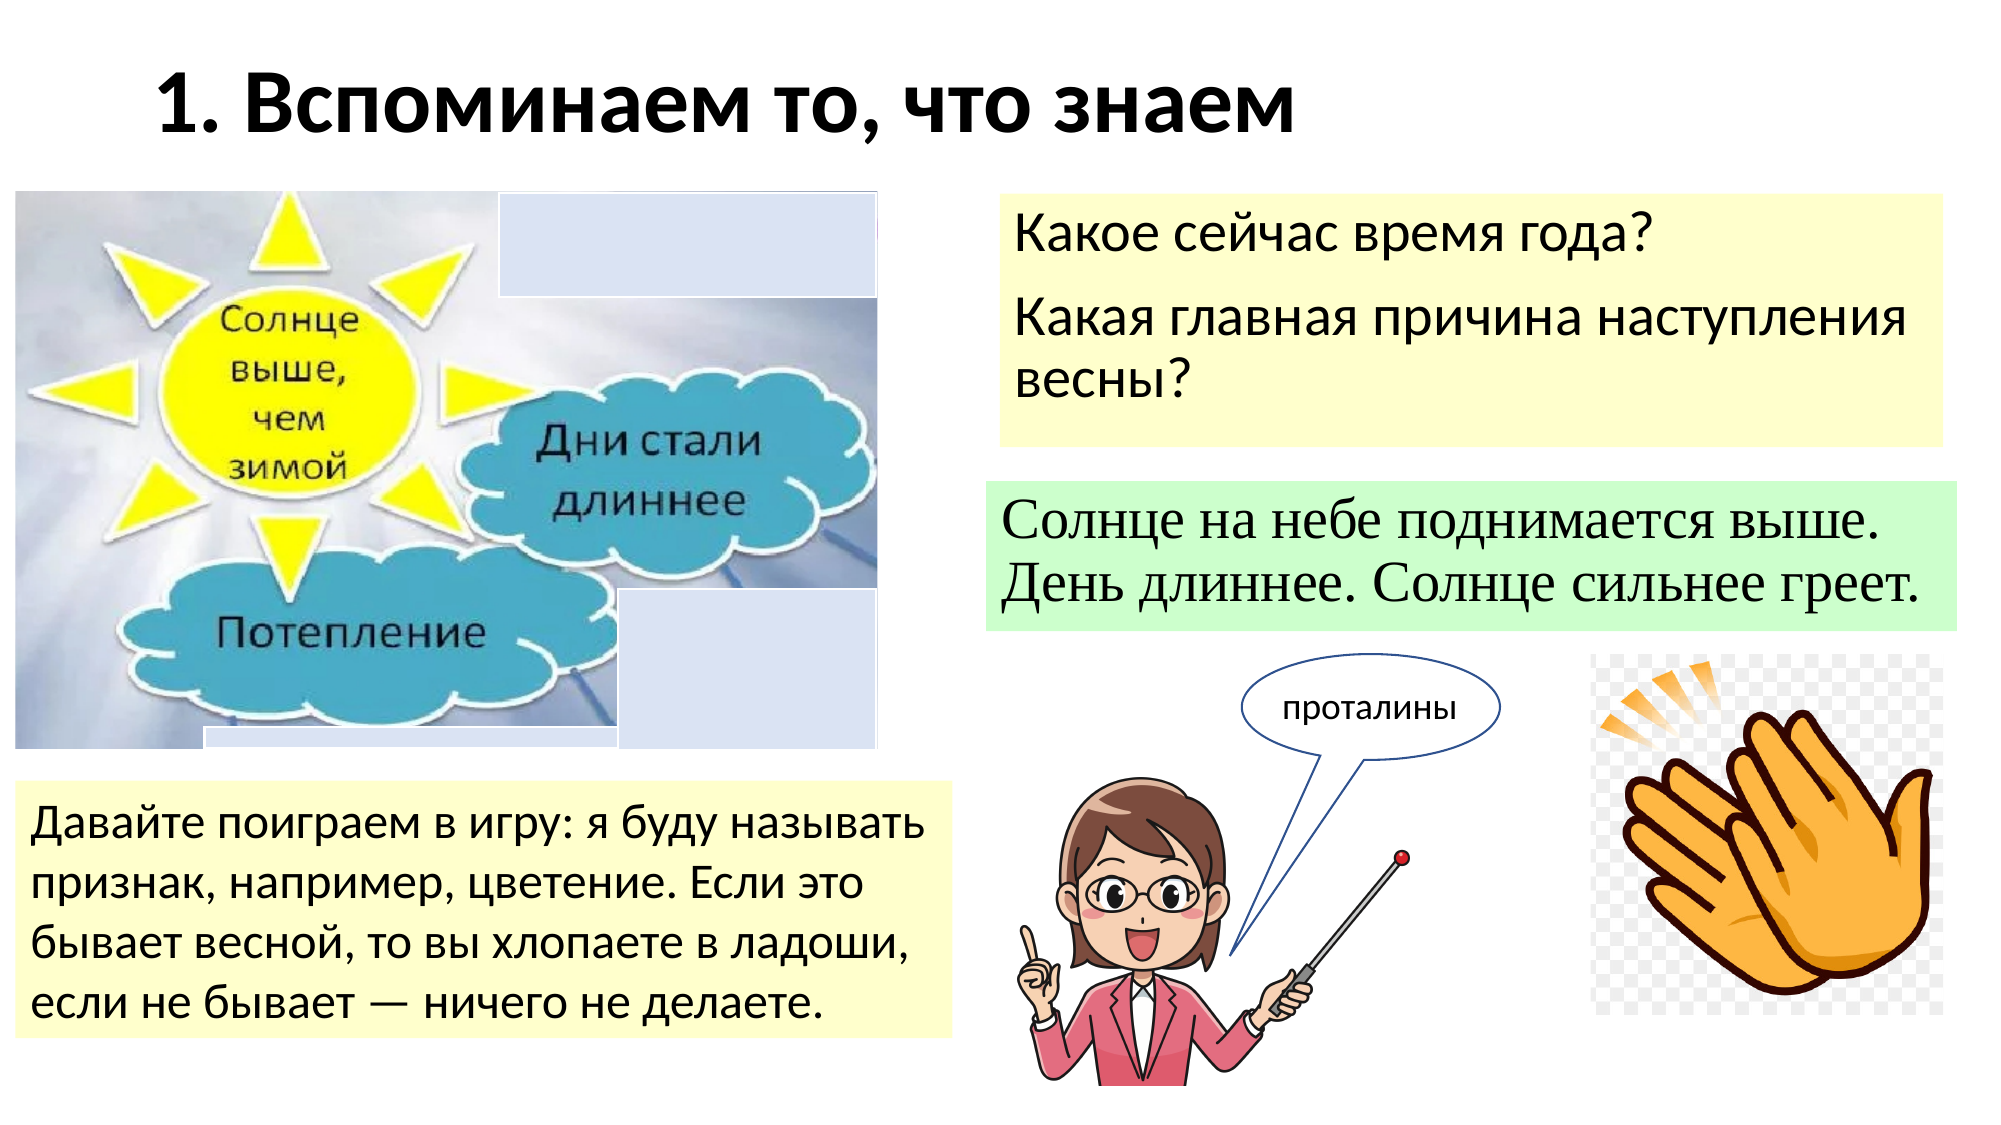

# 1. Вспоминаем то, что знаем
Какое сейчас время года?
Какая главная причина наступления весны?
Солнце на небе поднимается выше. День длиннее. Солнце сильнее греет.
проталины
Давайте поиграем в игру: я буду называть признак, например, цветение. Если это бывает весной, то вы хлопаете в ладоши, если не бывает — ничего не делаете.